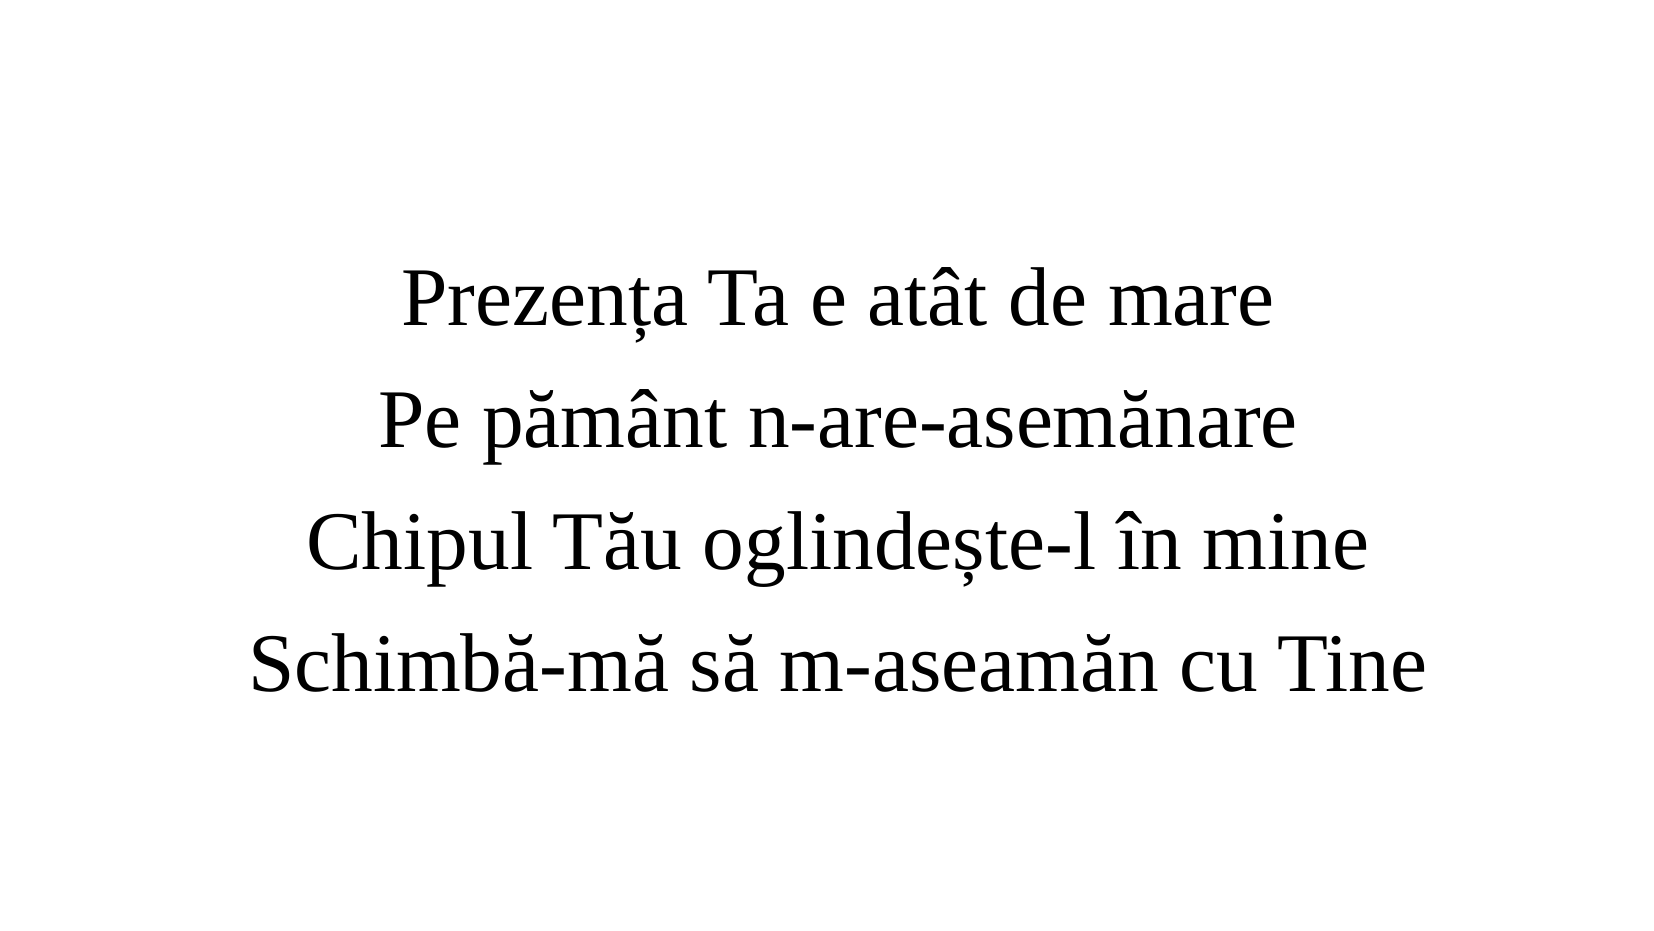

# Prezența Ta e atât de mare
Pe pământ n-are-asemănare
Chipul Tău oglindește-l în mine
Schimbă-mă să m-aseamăn cu Tine